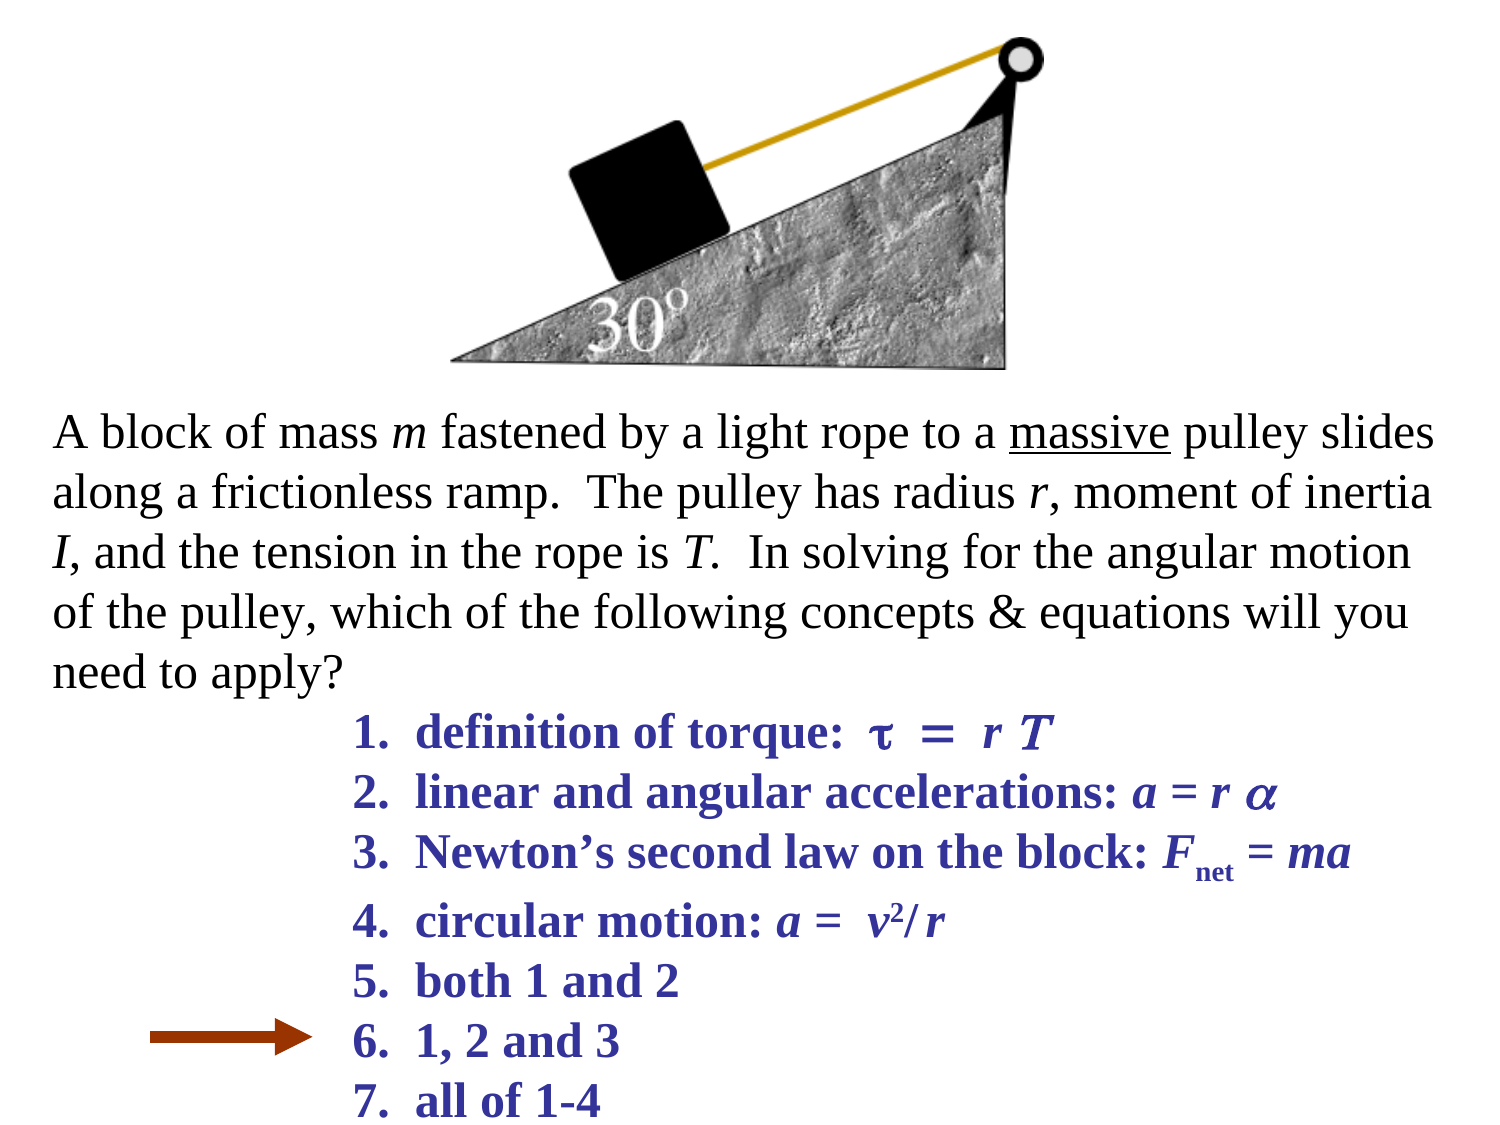

A block of mass m fastened by a light rope to a massive pulley slides along a frictionless ramp. The pulley has radius r, moment of inertia I, and the tension in the rope is T. In solving for the angular motion of the pulley, which of the following concepts & equations will you need to apply?
		1. definition of torque: τ = r T
		2. linear and angular accelerations: a = r α
		3. Newton’s second law on the block: Fnet = ma
		4. circular motion: a = v2/ r
		5. both 1 and 2
		6. 1, 2 and 3
		7. all of 1-4